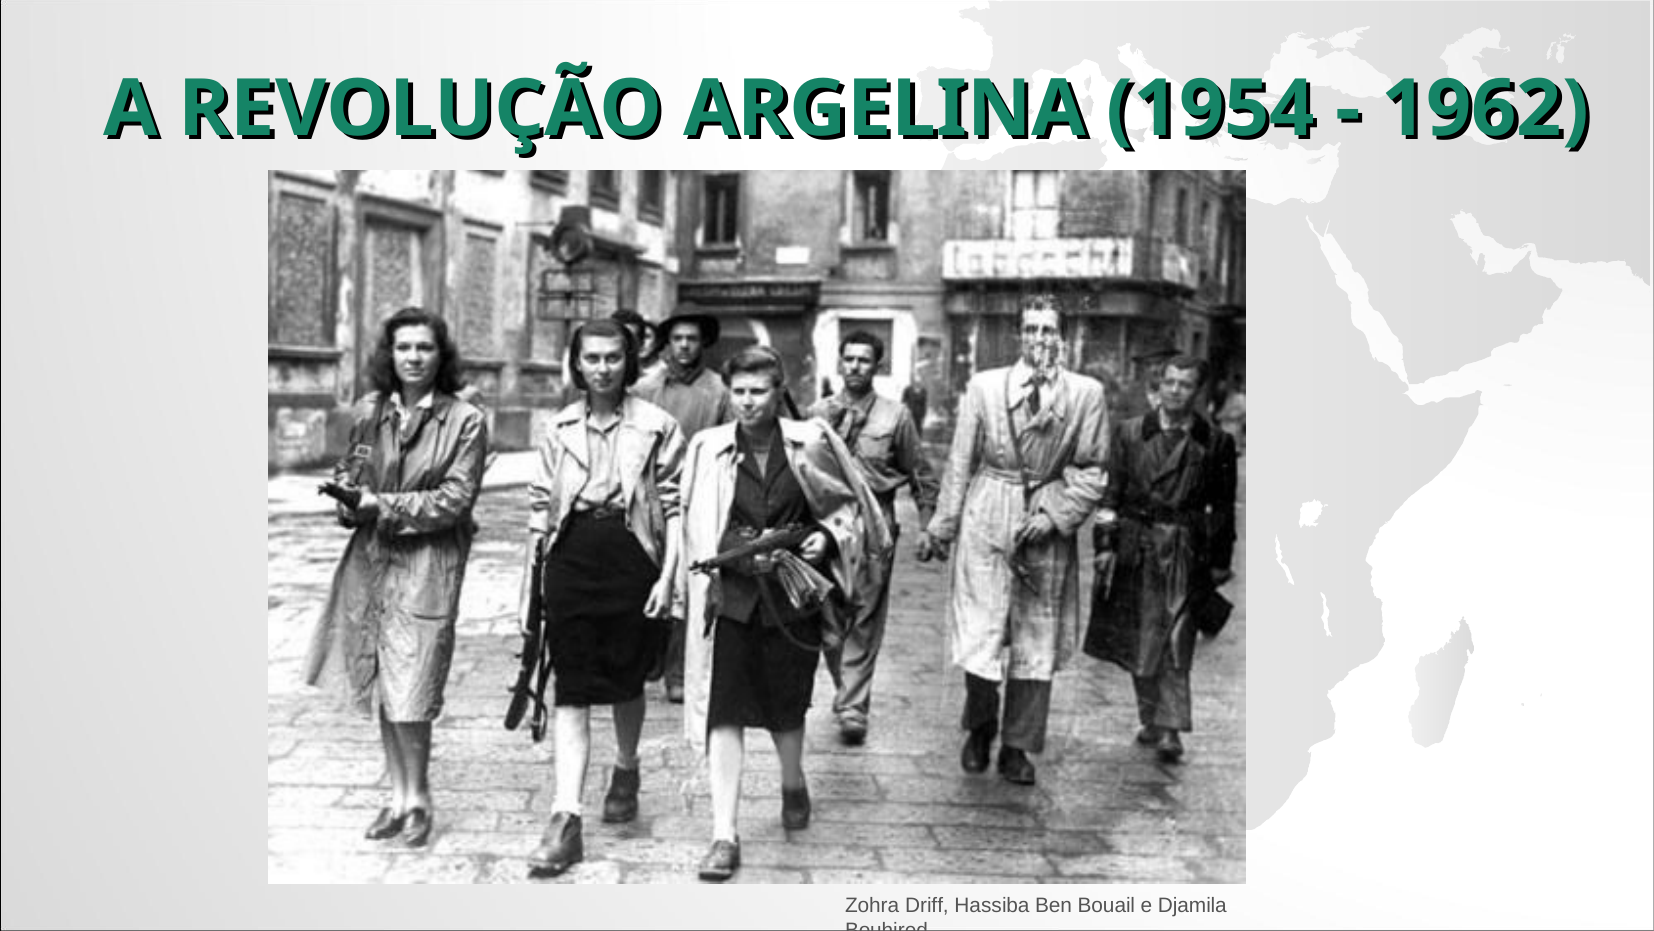

A REVOLUÇÃO ARGELINA (1954 - 1962)
Zohra Driff, Hassiba Ben Bouail e Djamila Bouhired